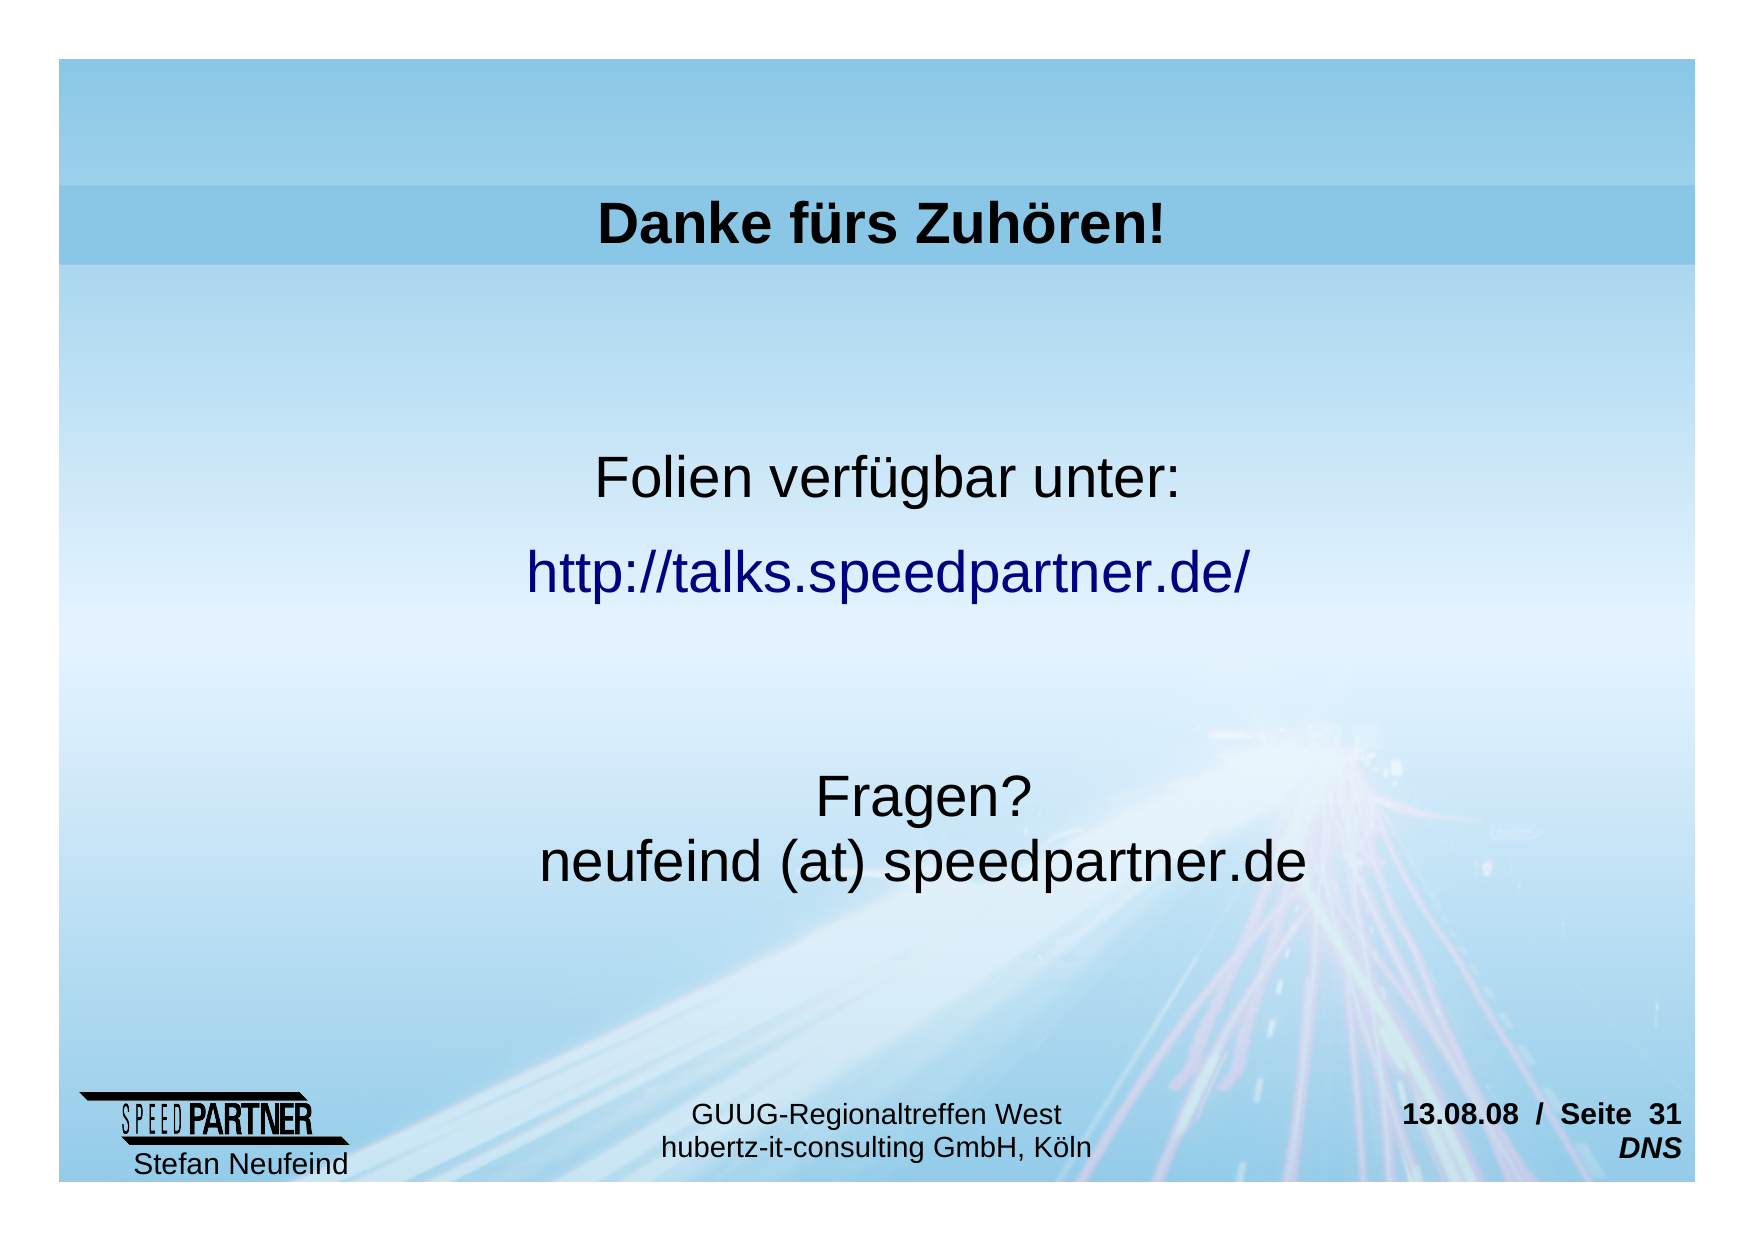

# Danke fürs Zuhören!
Folien verfügbar unter:
http://talks.speedpartner.de/
Fragen?
neufeind (at) speedpartner.de